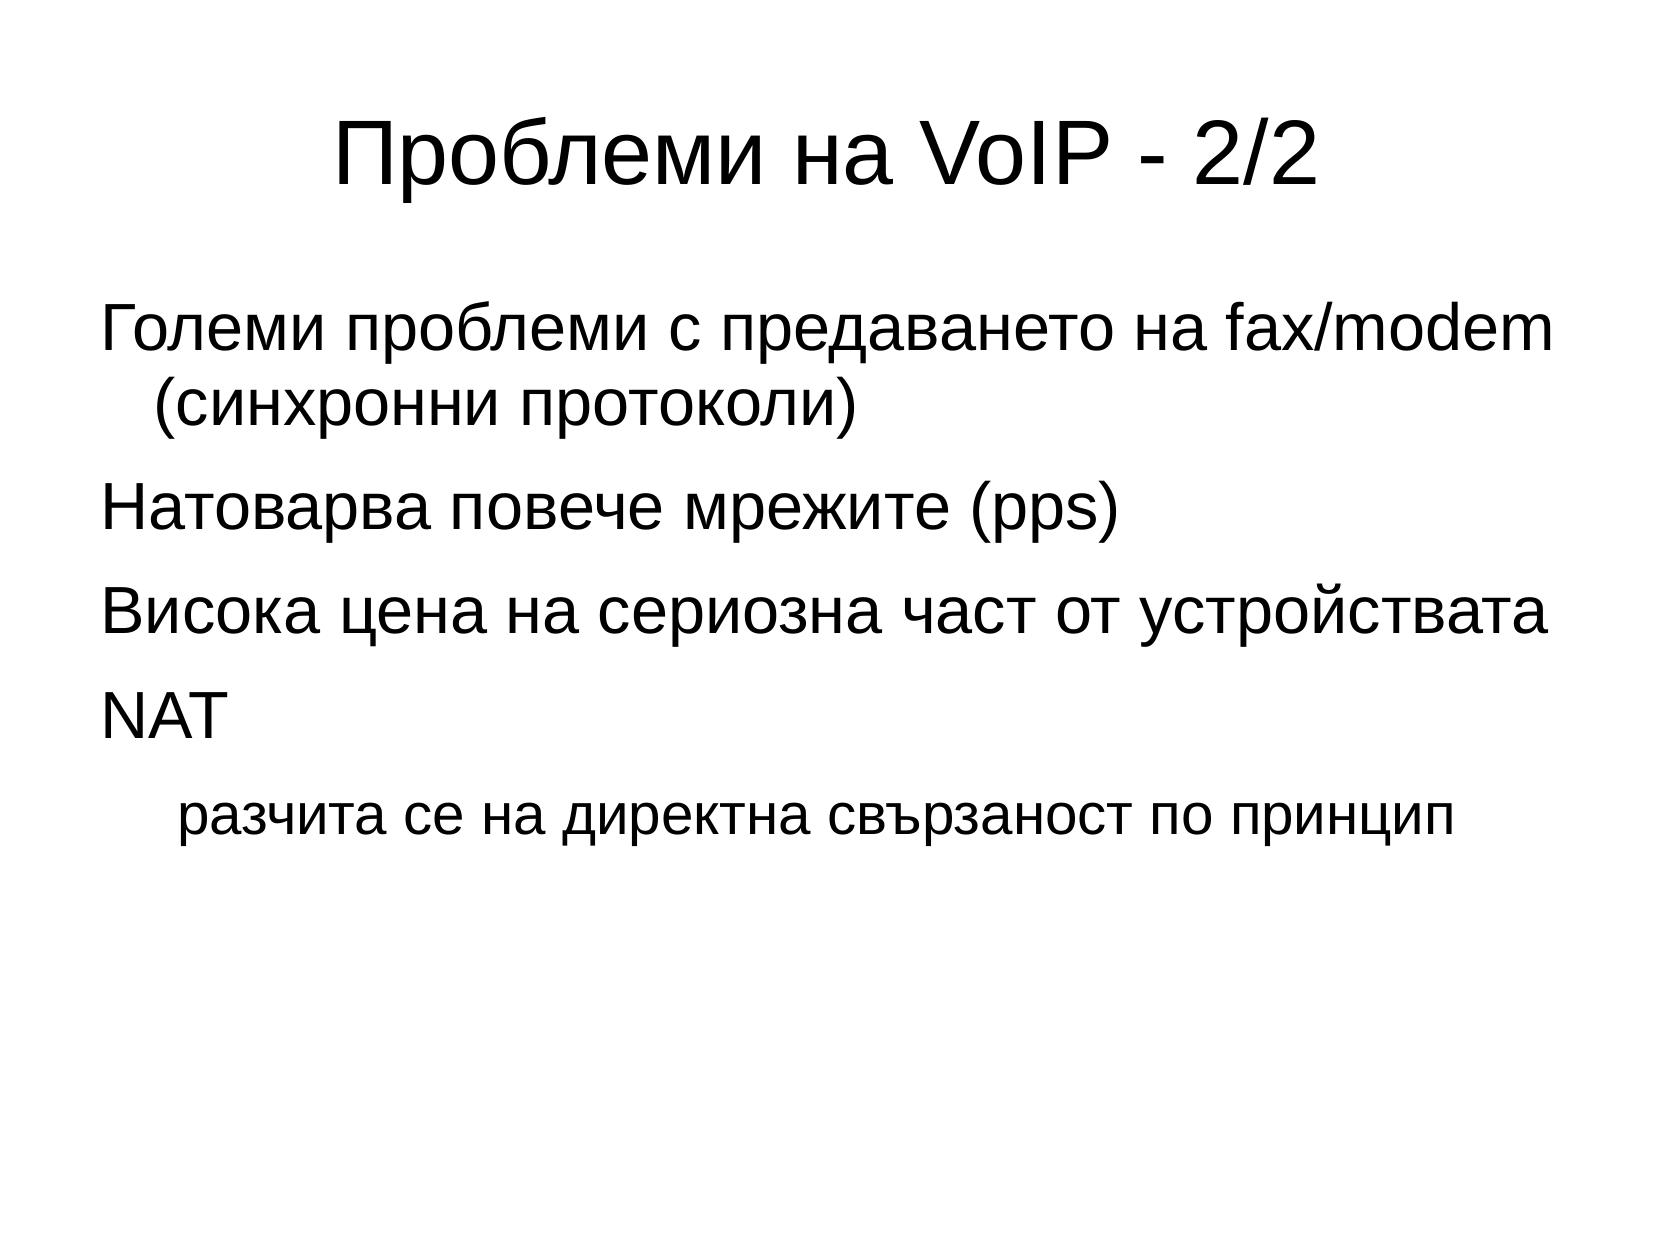

# Проблеми на VoIP - 2/2
Големи проблеми с предаването на fax/modem (синхронни протоколи)
Натоварва повече мрежите (pps)
Висока цена на сериозна част от устройствата
NAT
разчита се на директна свързаност по принцип